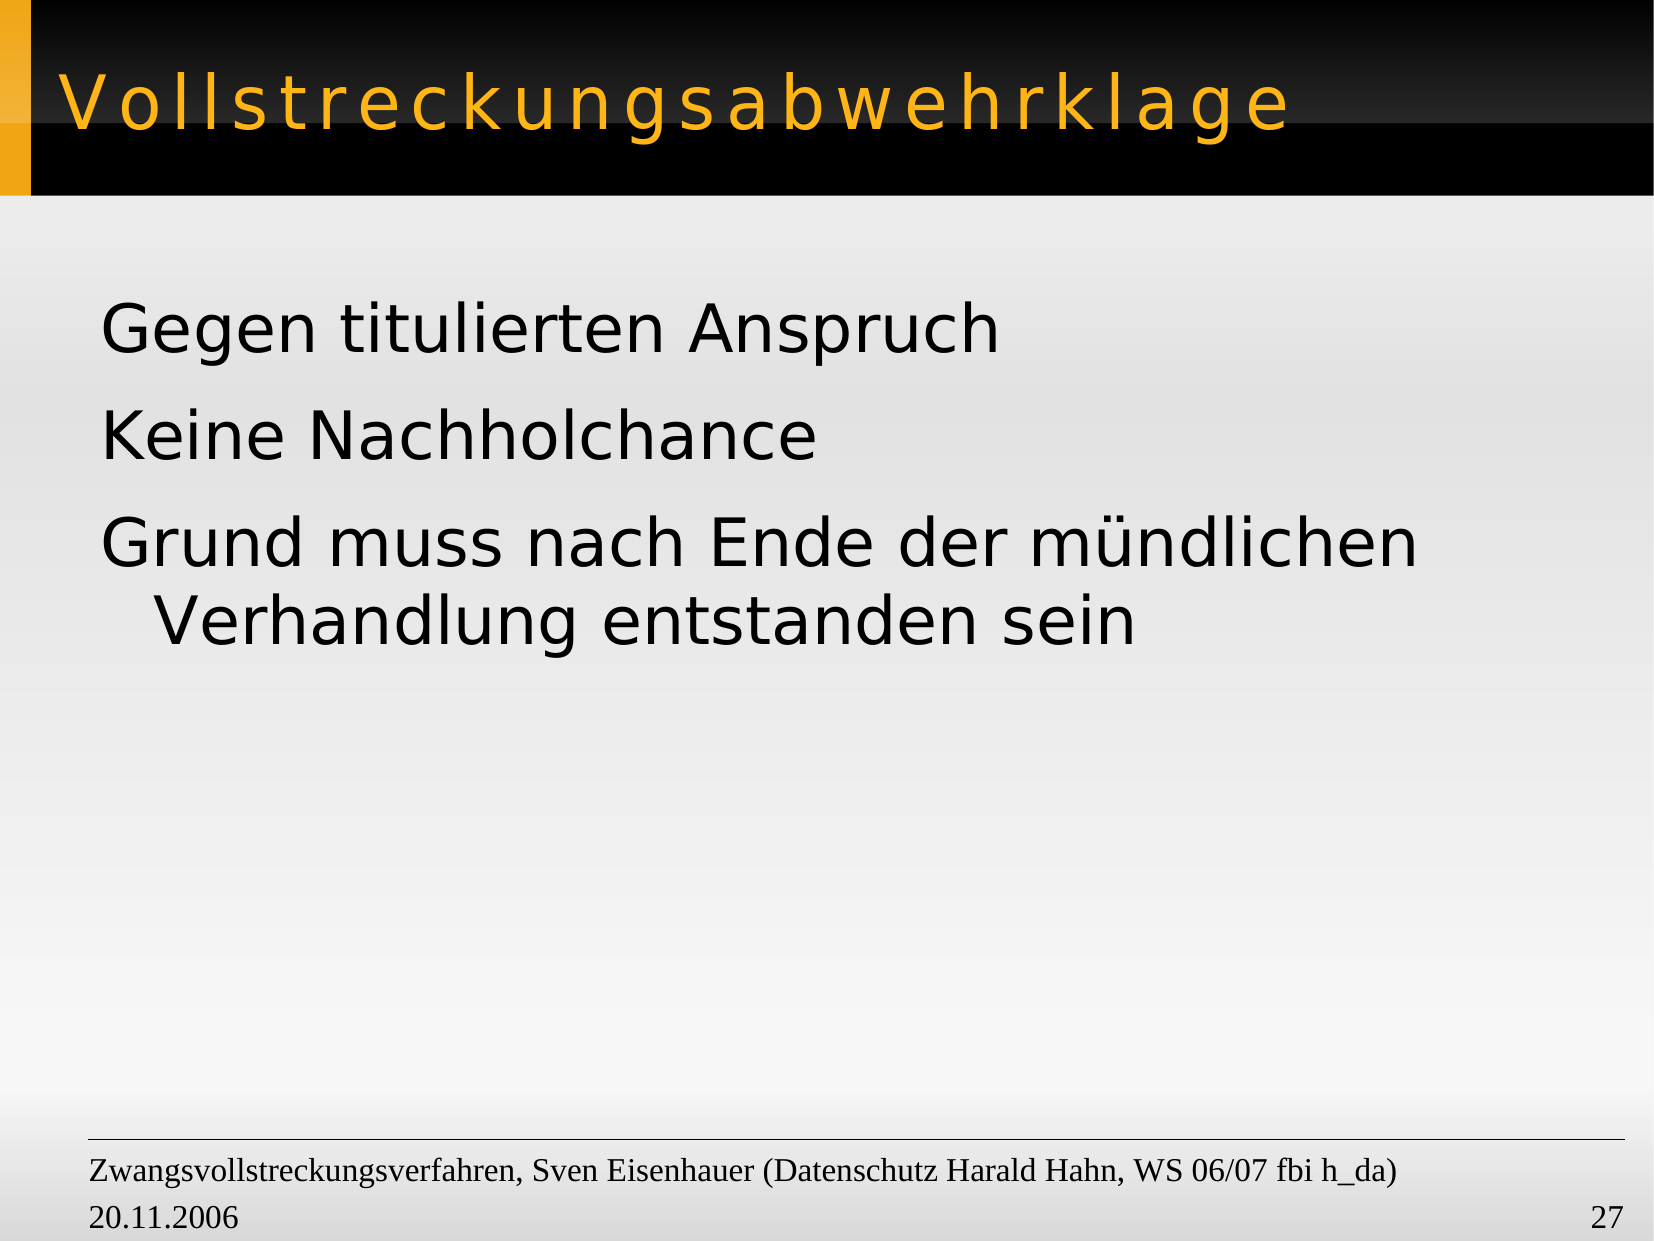

# Vollstreckungsabwehrklage
Gegen titulierten Anspruch
Keine Nachholchance
Grund muss nach Ende der mündlichen Verhandlung entstanden sein
Zwangsvollstreckungsverfahren, Sven Eisenhauer (Datenschutz Harald Hahn, WS 06/07 fbi h_da)
20.11.2006
27